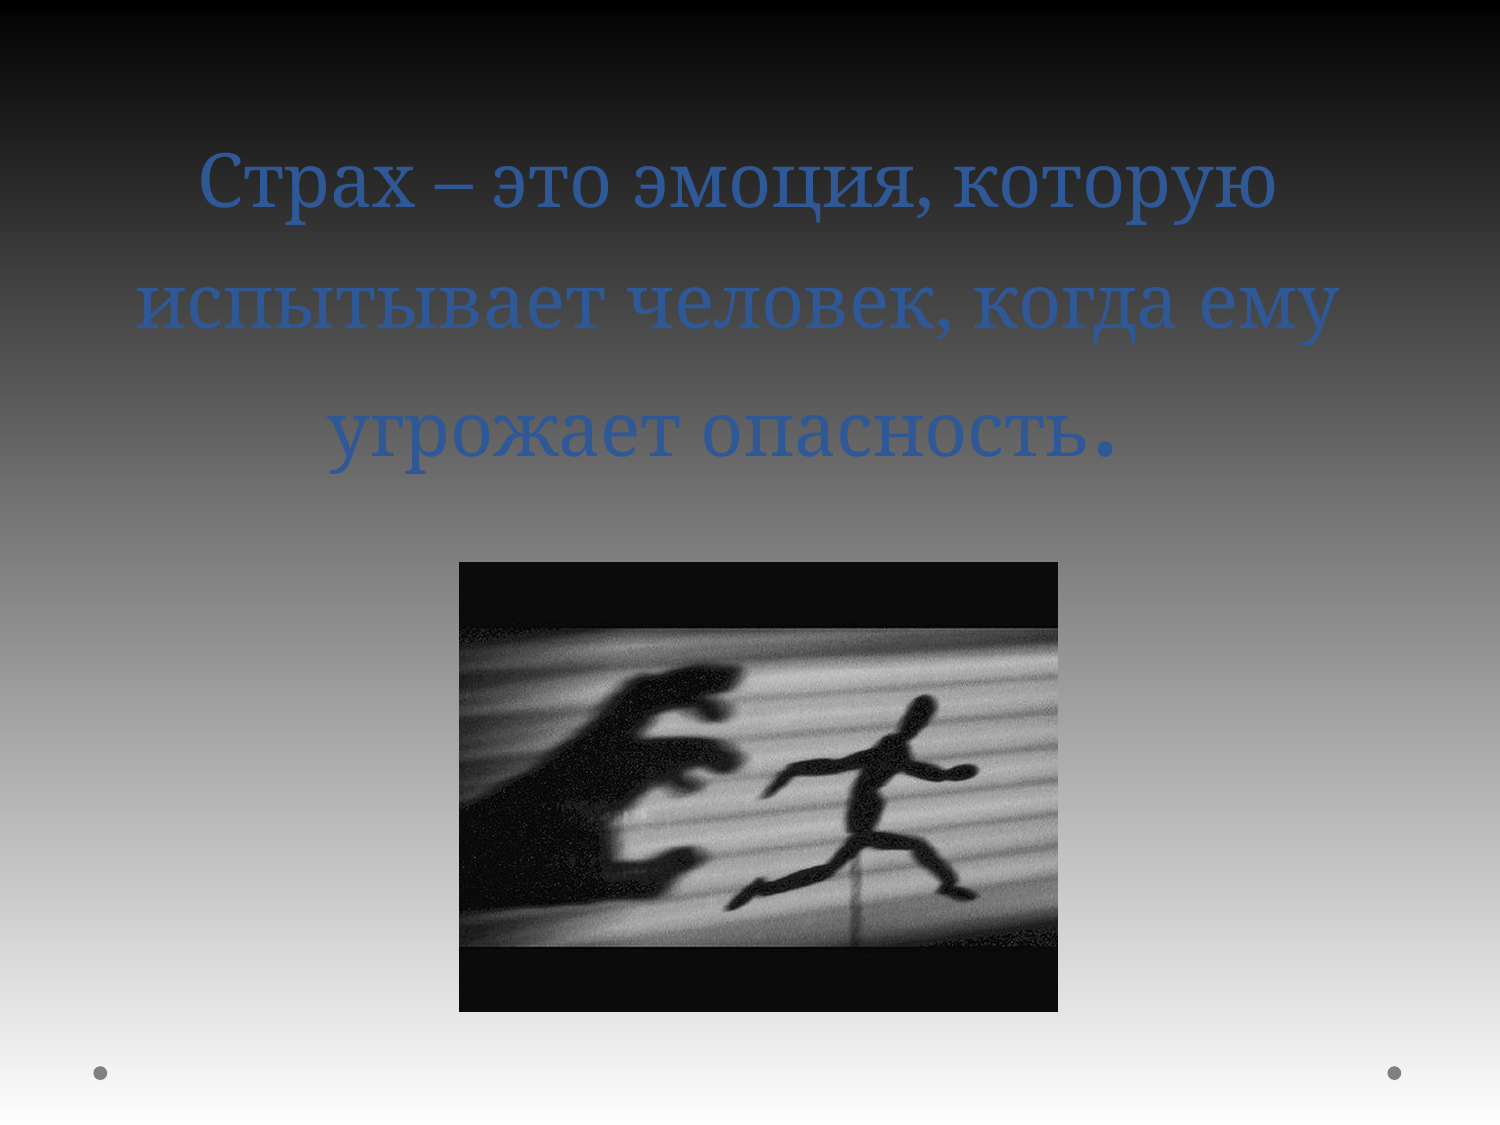

# Страх – это эмоция, которую испытывает человек, когда ему угрожает опасность.